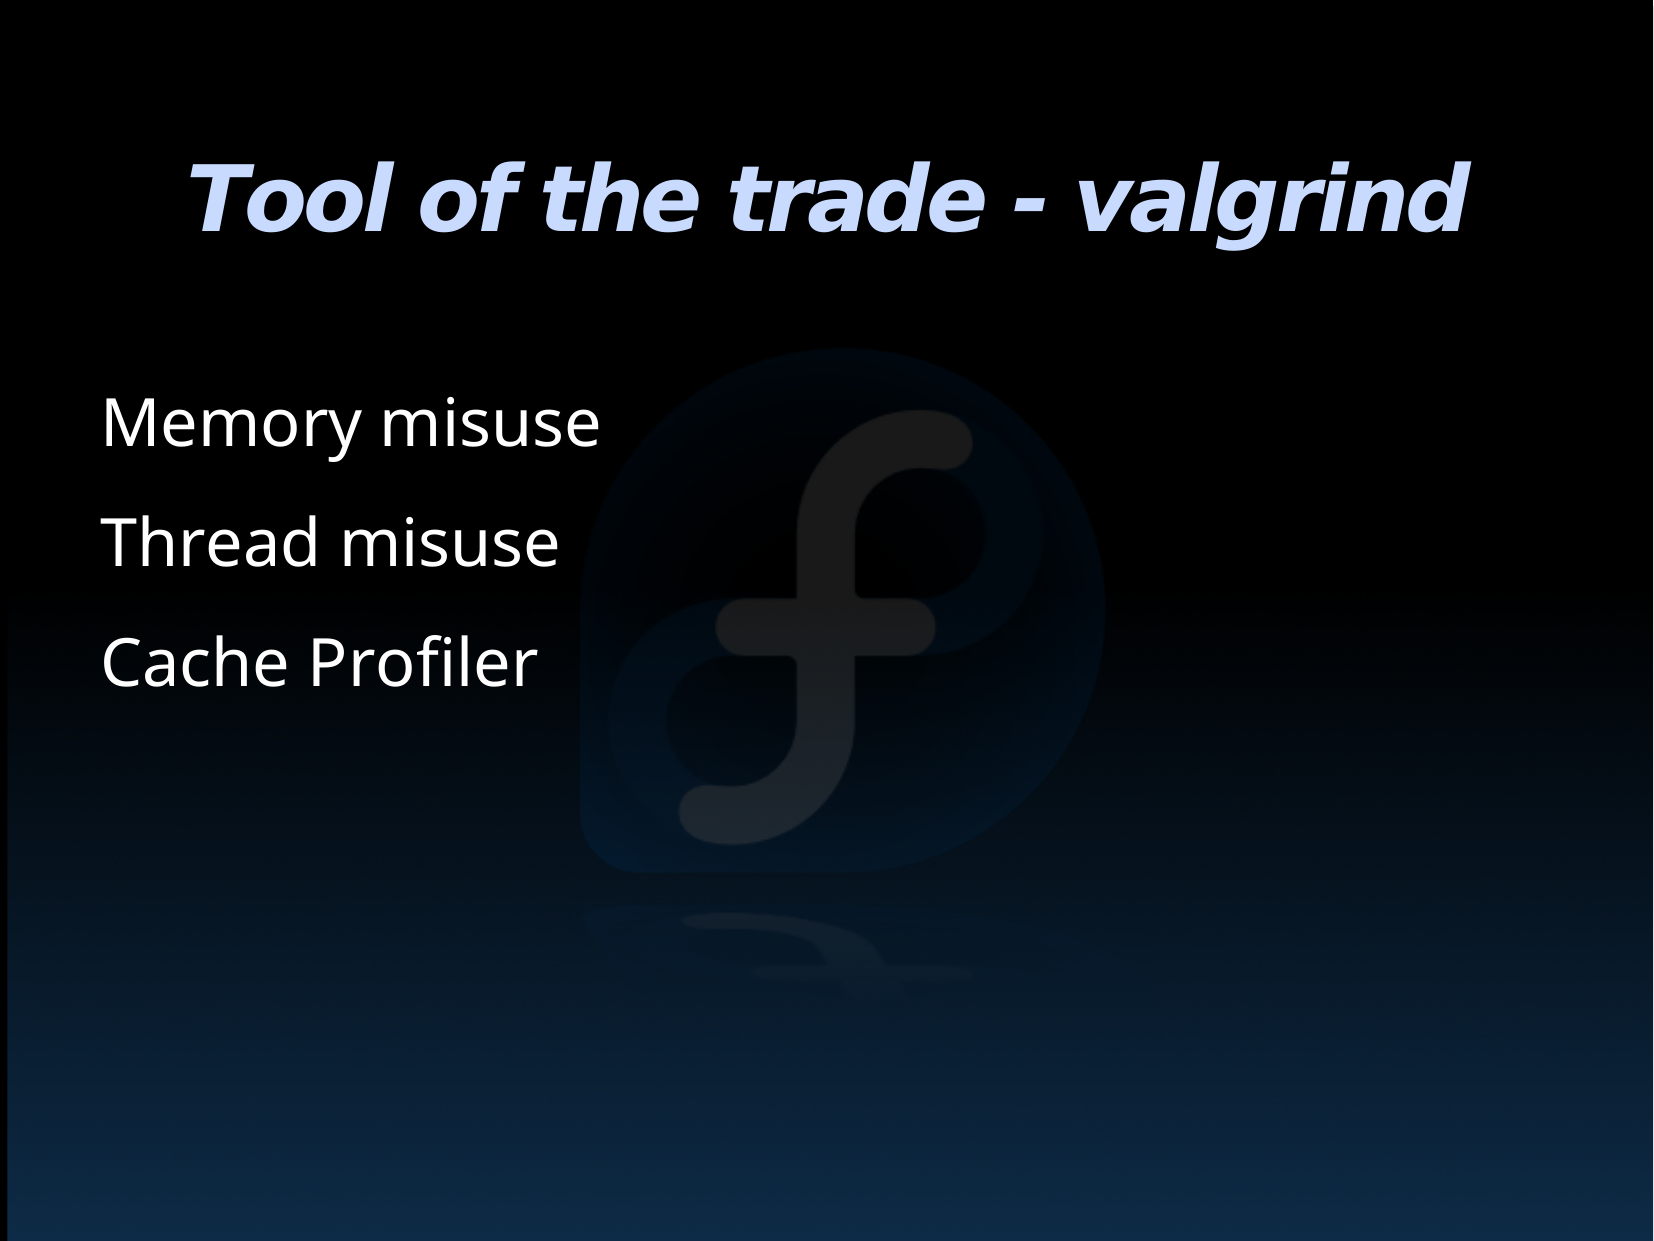

# Tool of the trade - valgrind
Memory misuse
Thread misuse
Cache Profiler